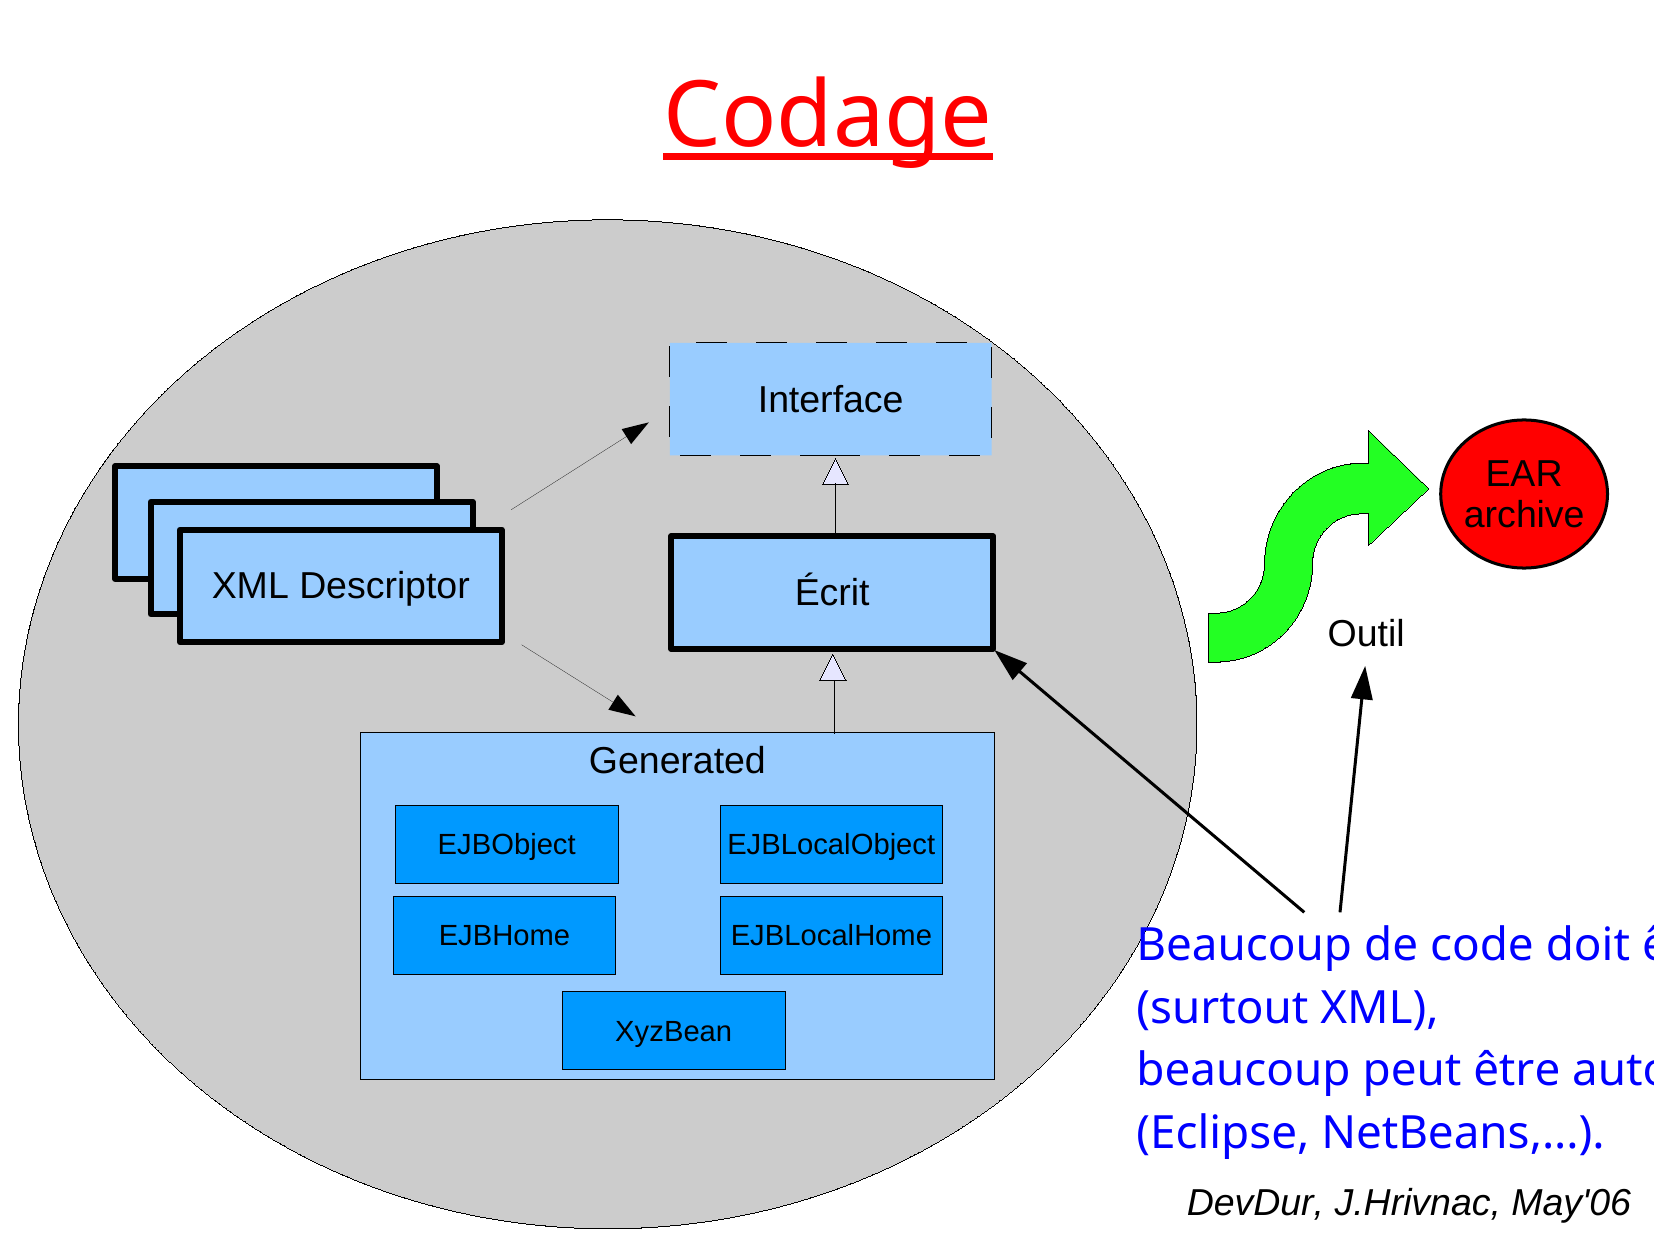

# Codage
Interface
EAR
archive
 Outil
XML Descriptor
XML Descriptor
XML Descriptor
Écrit
Generated
EJBObject
EJBLocalObject
EJBHome
EJBLocalHome
Beaucoup de code doit être écrit
(surtout XML),
beaucoup peut être automatisé
(Eclipse, NetBeans,...).
XyzBean
DevDur, J.Hrivnac, May'06